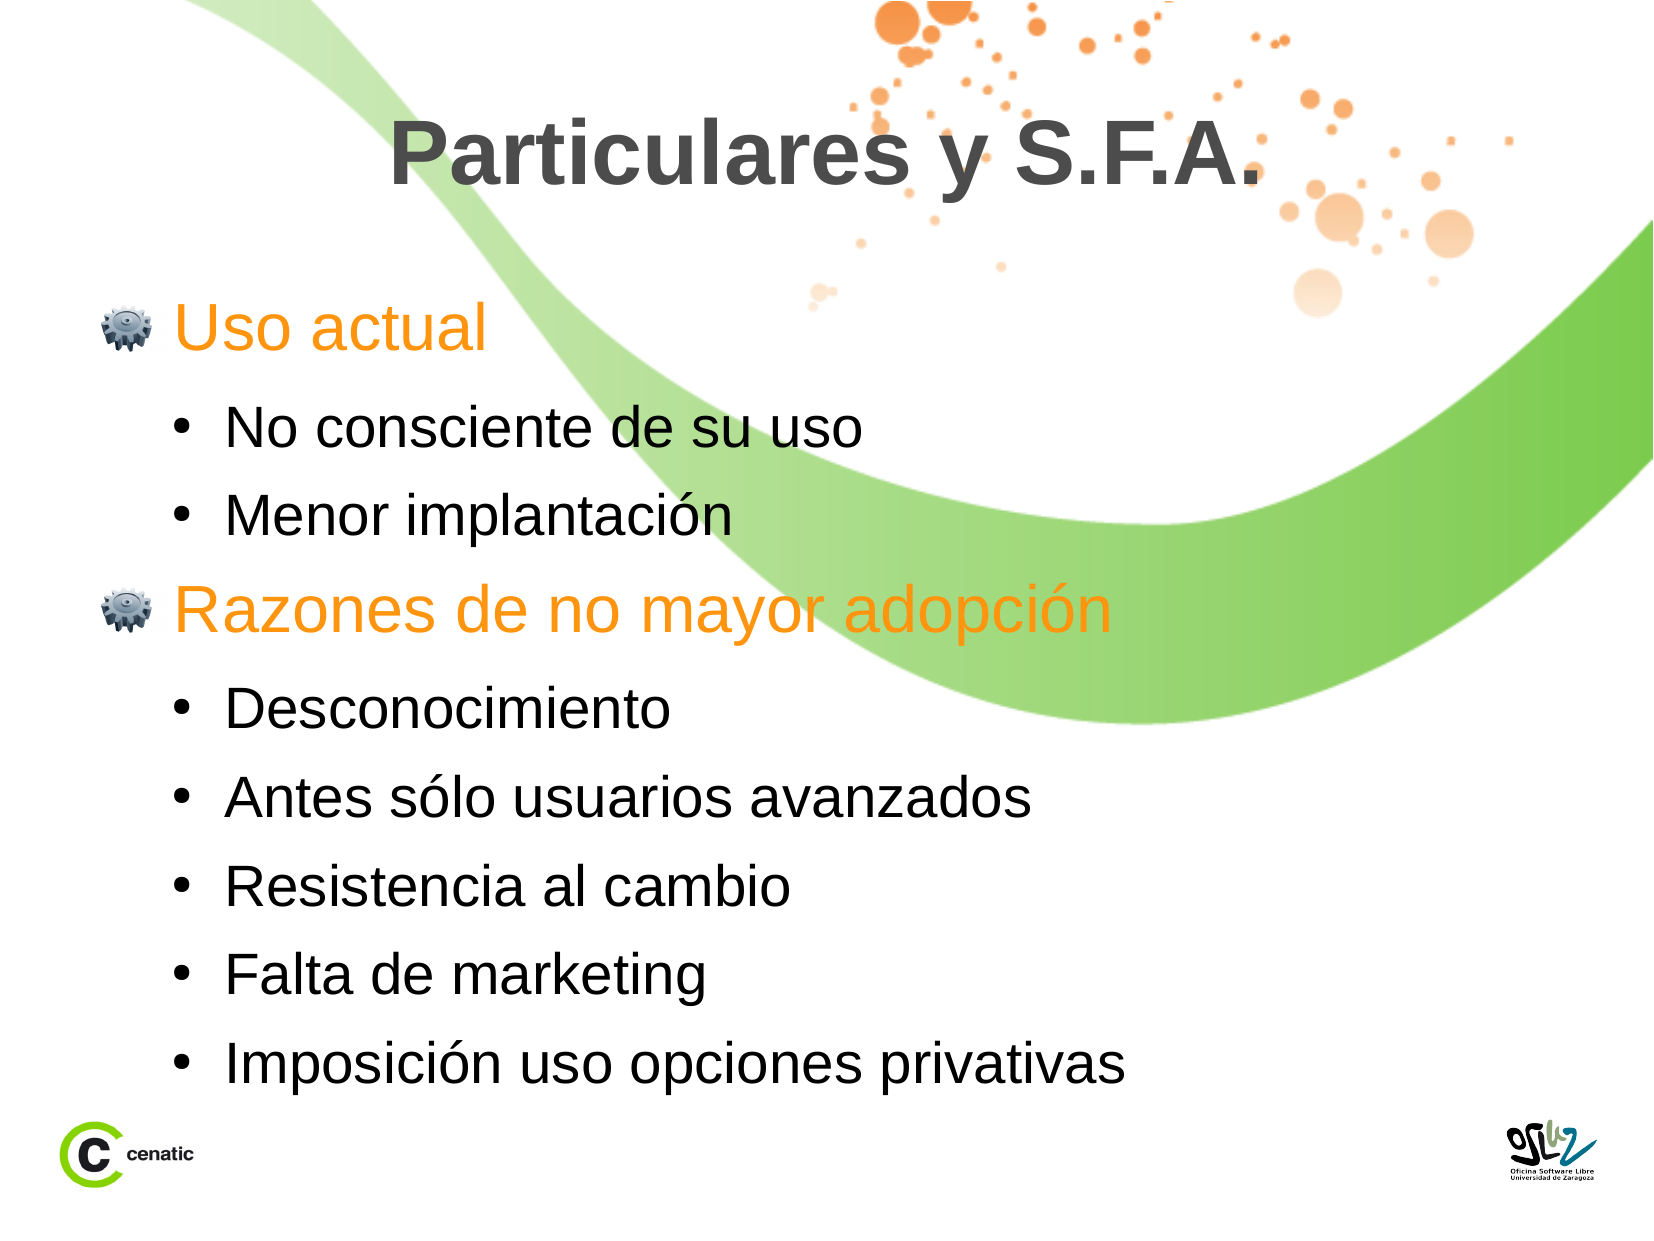

# Particulares y S.F.A.
Uso actual
No consciente de su uso
Menor implantación
Razones de no mayor adopción
Desconocimiento
Antes sólo usuarios avanzados
Resistencia al cambio
Falta de marketing
Imposición uso opciones privativas